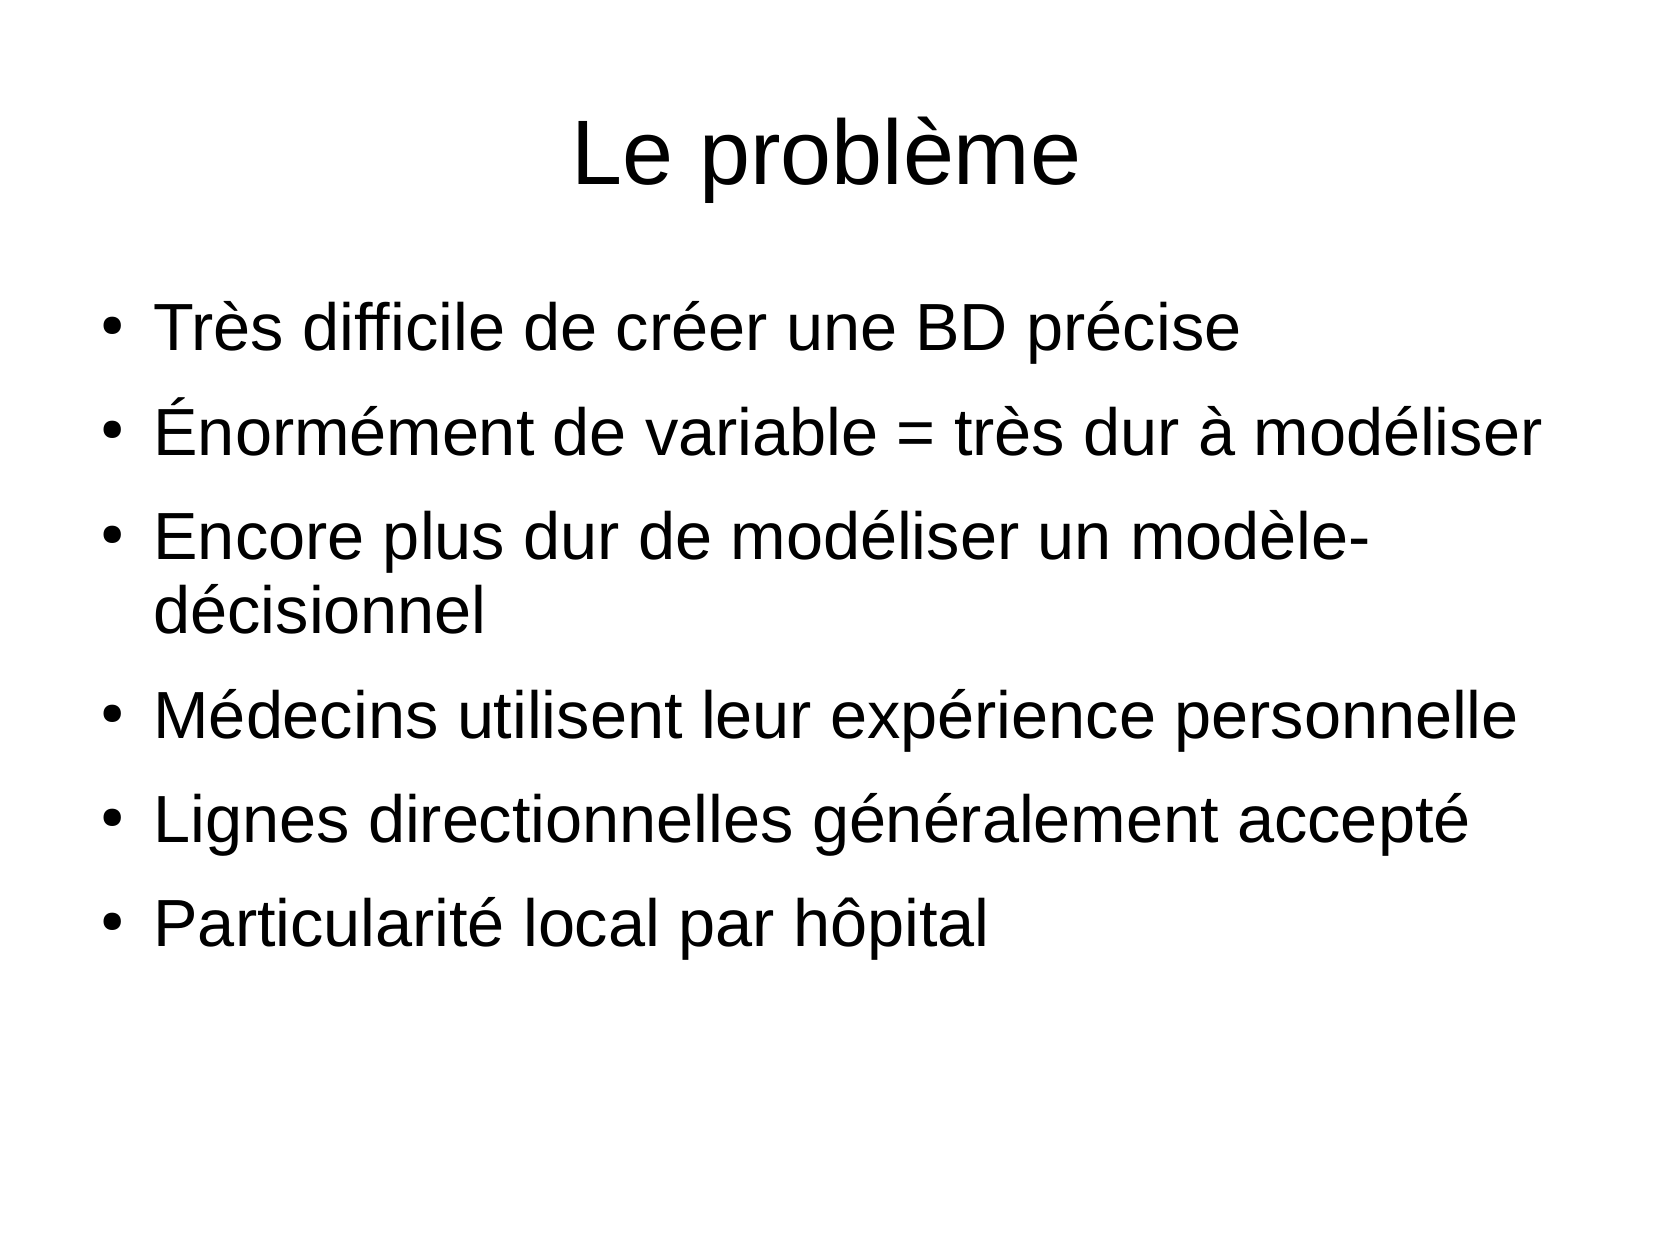

# Le problème
Très difficile de créer une BD précise
Énormément de variable = très dur à modéliser
Encore plus dur de modéliser un modèle-décisionnel
Médecins utilisent leur expérience personnelle
Lignes directionnelles généralement accepté
Particularité local par hôpital